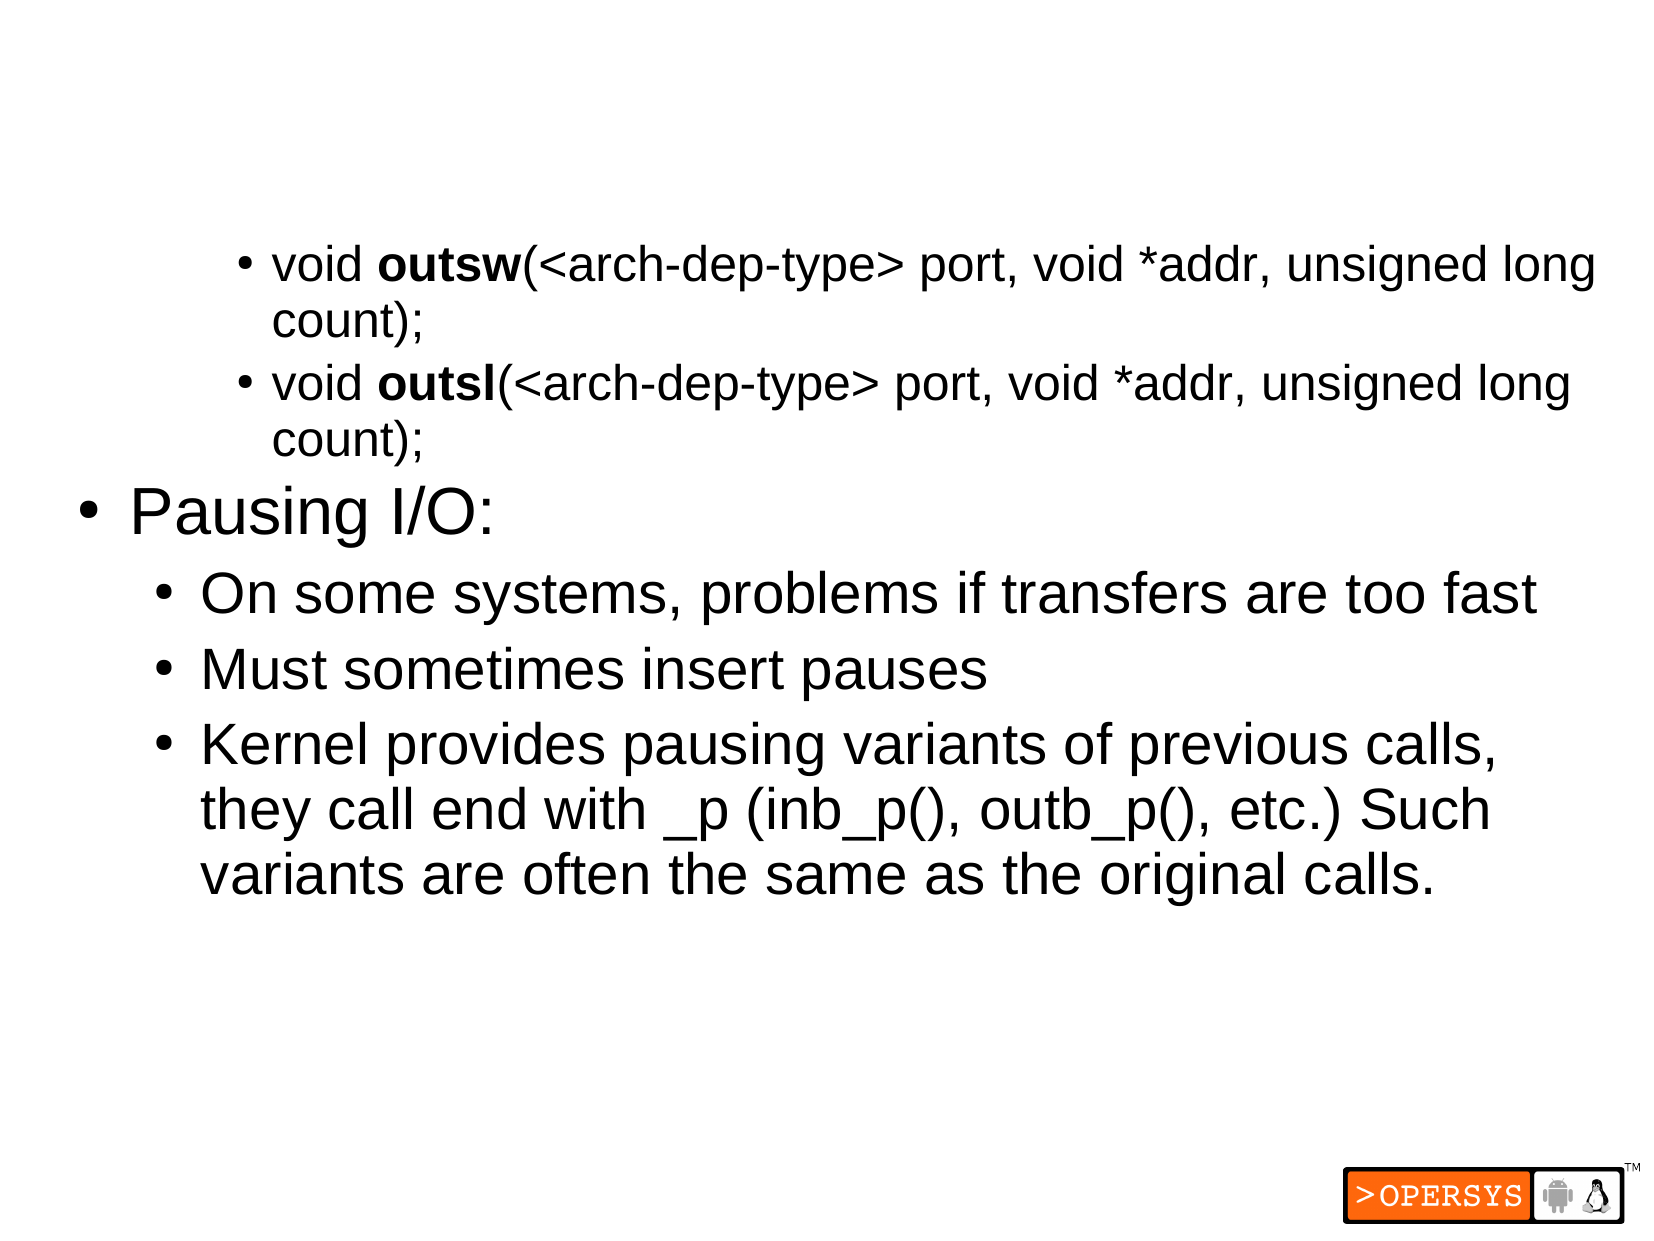

# void outsw(<arch-dep-type> port, void *addr, unsigned long count);
void outsl(<arch-dep-type> port, void *addr, unsigned long count);
Pausing I/O:
On some systems, problems if transfers are too fast
Must sometimes insert pauses
Kernel provides pausing variants of previous calls, they call end with _p (inb_p(), outb_p(), etc.) Such variants are often the same as the original calls.